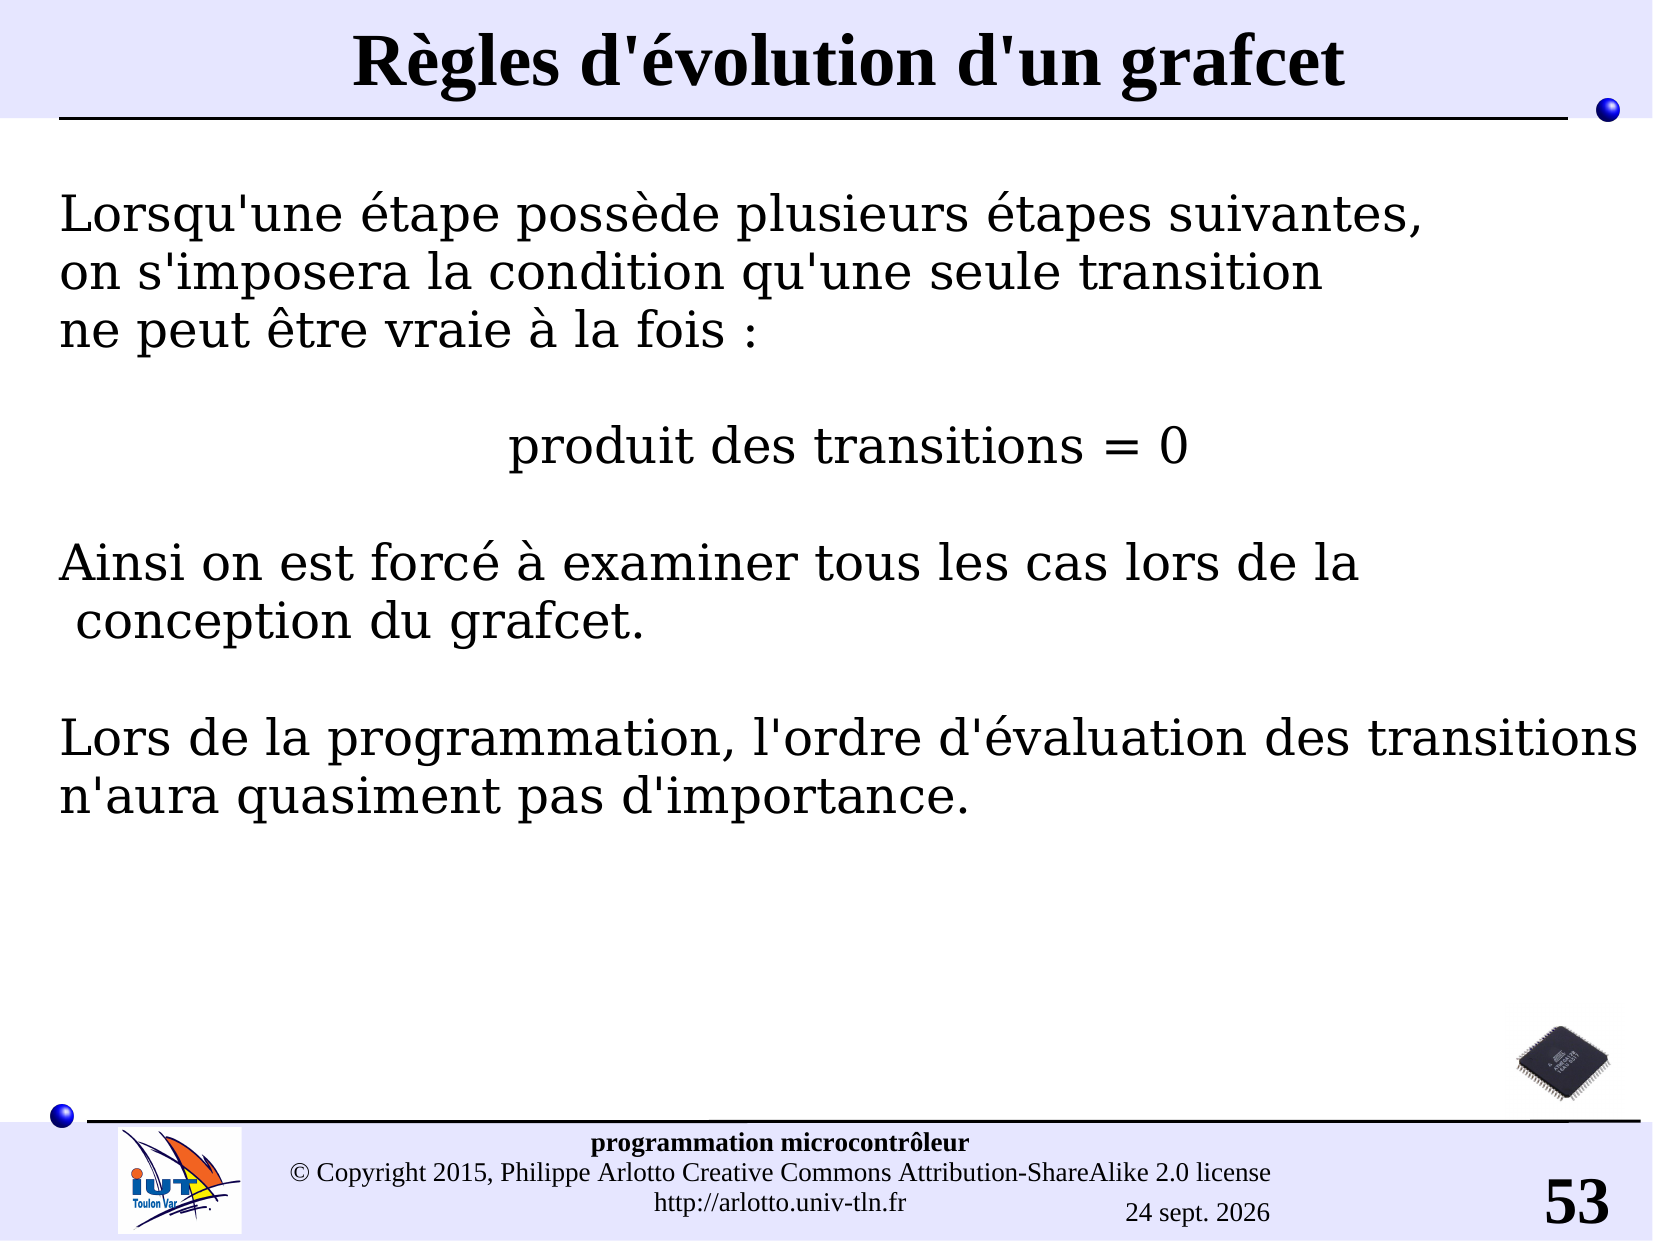

# Règles d'évolution d'un grafcet
Lorsqu'une étape possède plusieurs étapes suivantes,
on s'imposera la condition qu'une seule transition
ne peut être vraie à la fois :
produit des transitions = 0
Ainsi on est forcé à examiner tous les cas lors de la
 conception du grafcet.
Lors de la programmation, l'ordre d'évaluation des transitions
n'aura quasiment pas d'importance.